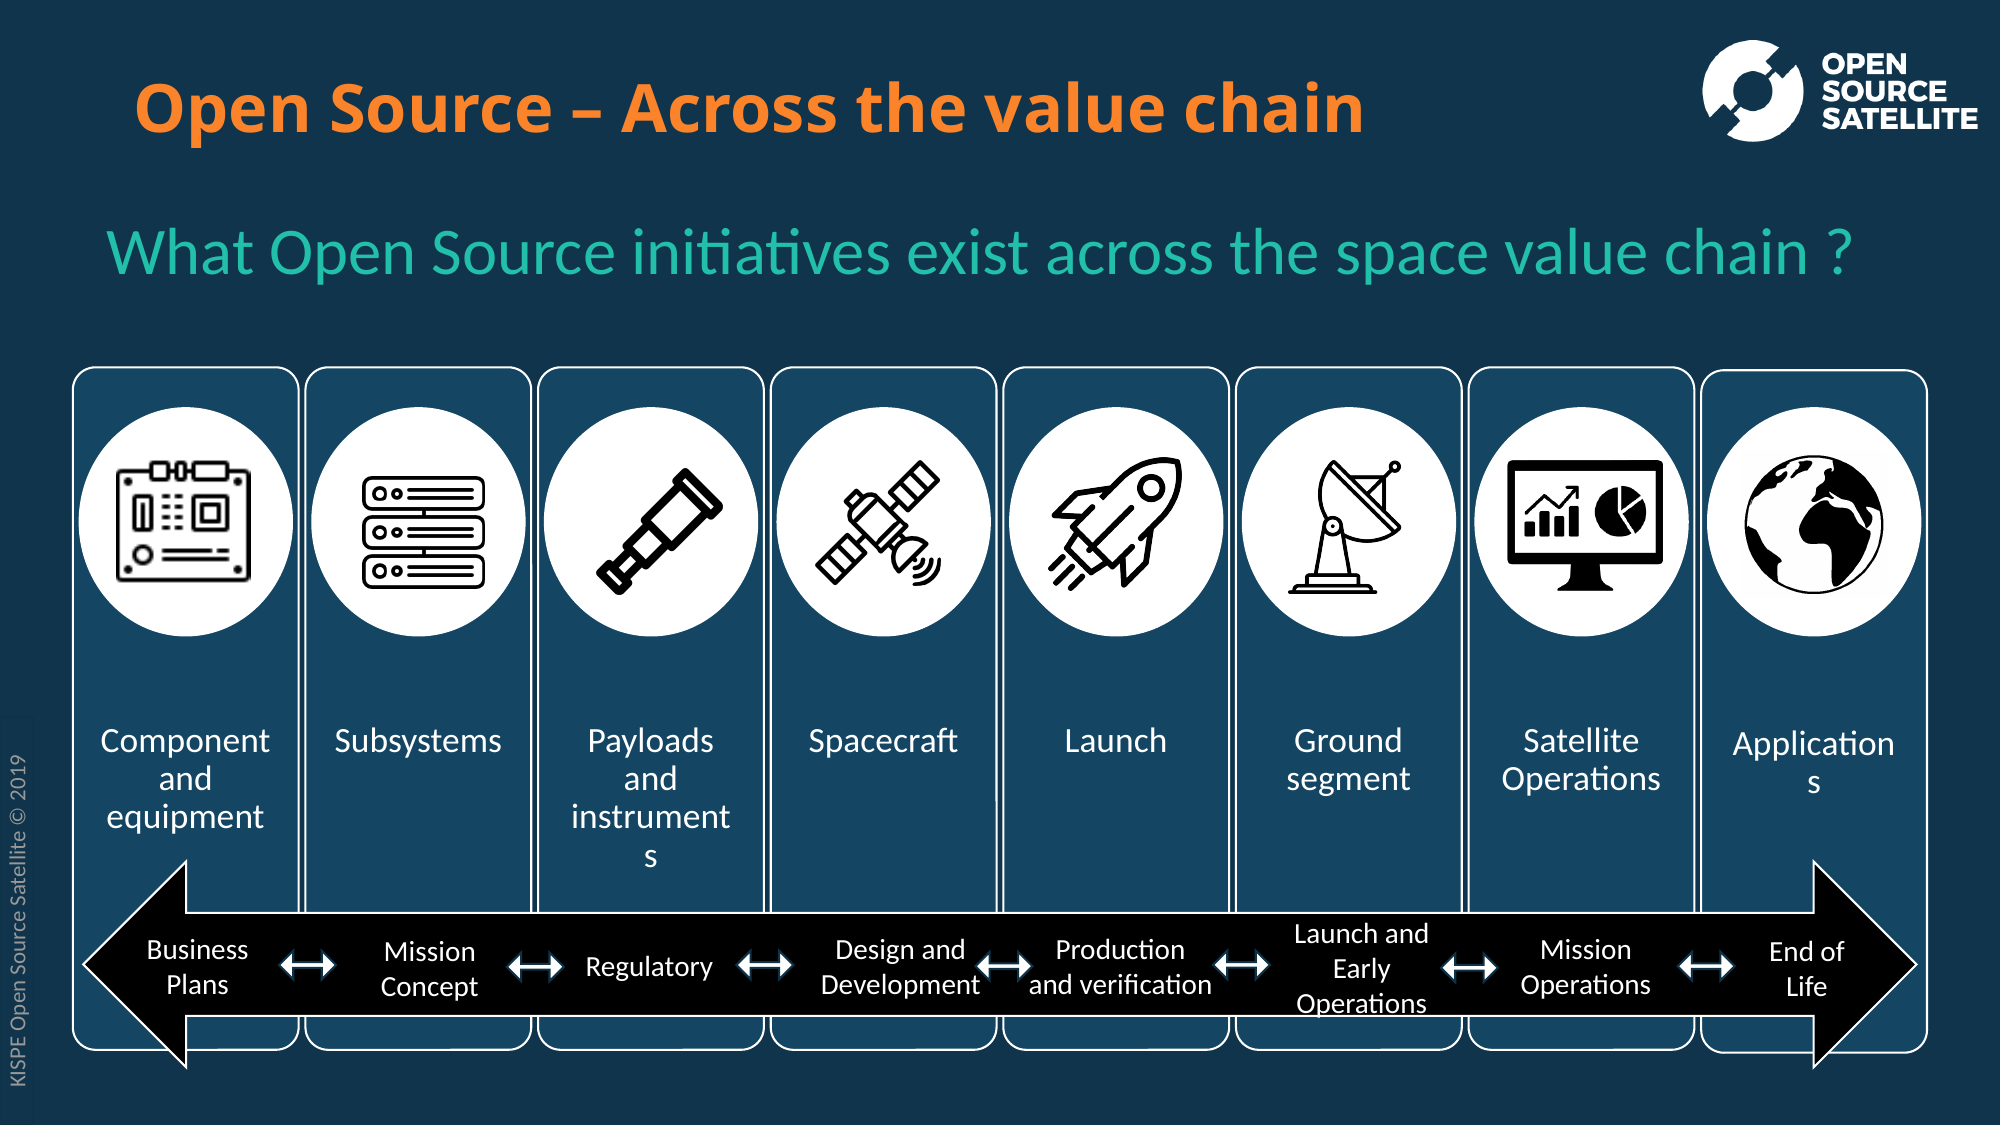

Open Source – Across the value chain
What Open Source initiatives exist across the space value chain ?
Component and equipment
Subsystems
Payloads and instruments
Spacecraft
Launch
Ground segment
Satellite Operations
Applications
Design and Development
Business Plans
Regulatory
Production
and verification
Mission Operations
Mission Concept
Launch and Early Operations
End of
Life